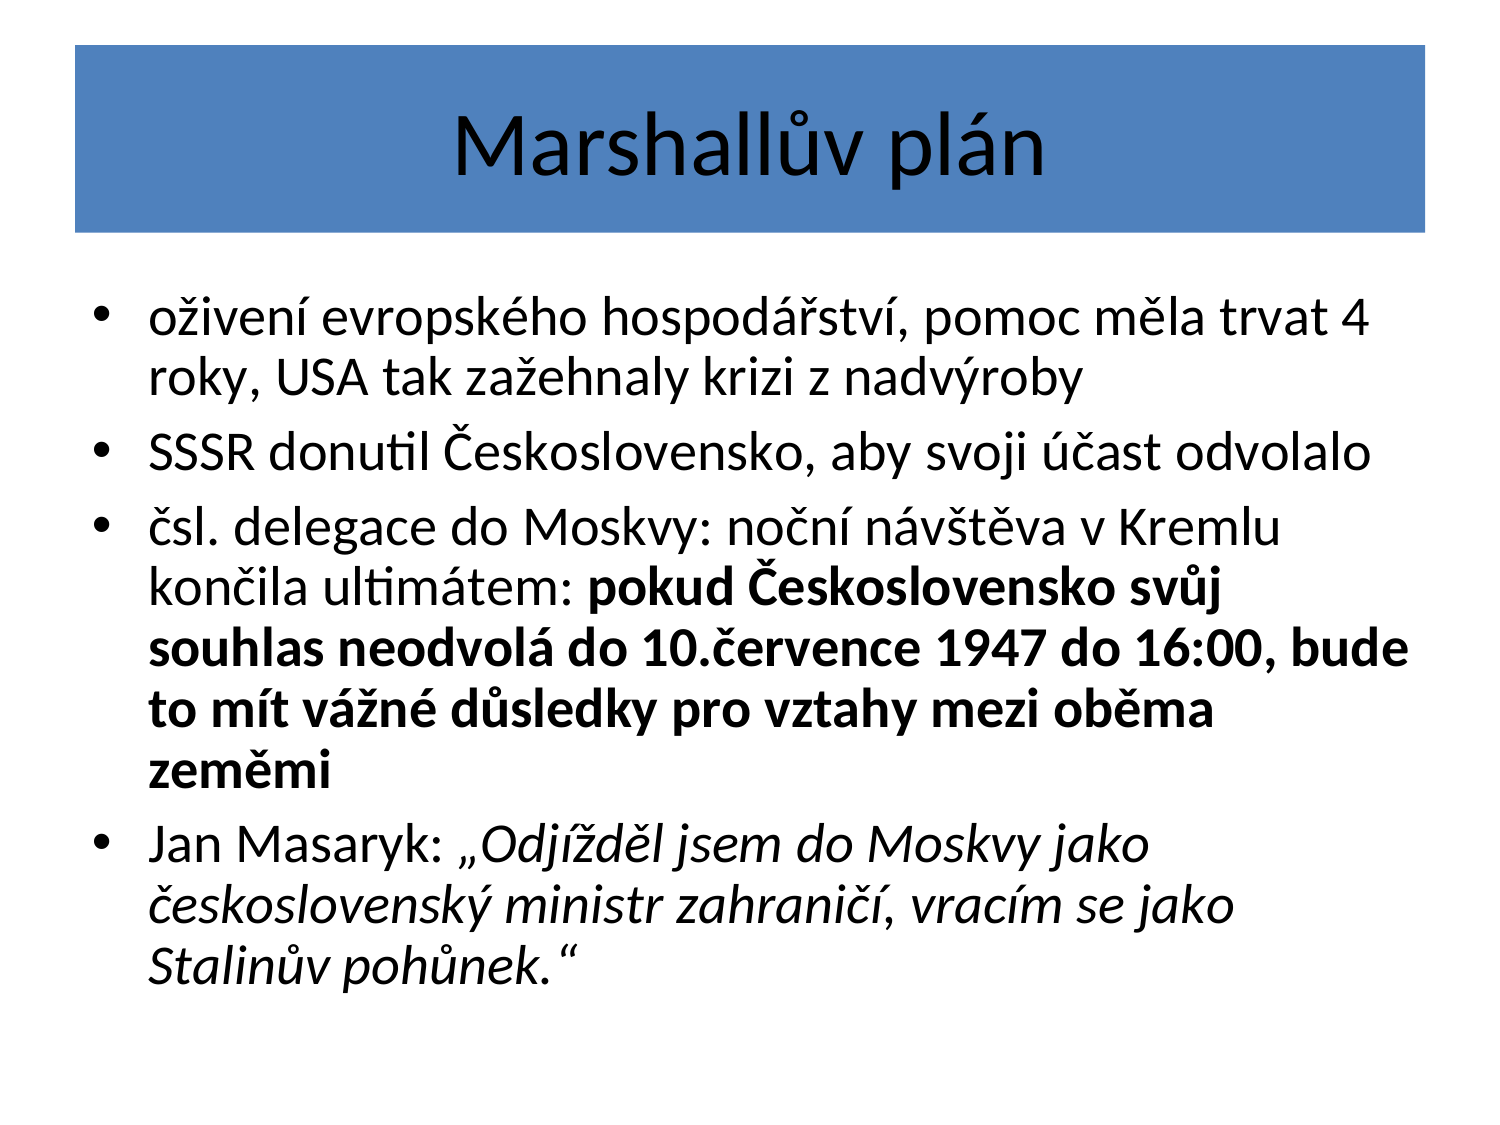

# Marshallův plán
oživení evropského hospodářství, pomoc měla trvat 4 roky, USA tak zažehnaly krizi z nadvýroby
SSSR donutil Československo, aby svoji účast odvolalo
čsl. delegace do Moskvy: noční návštěva v Kremlu končila ultimátem: pokud Československo svůj souhlas neodvolá do 10.července 1947 do 16:00, bude to mít vážné důsledky pro vztahy mezi oběma zeměmi
Jan Masaryk: „Odjížděl jsem do Moskvy jako československý ministr zahraničí, vracím se jako Stalinův pohůnek.“